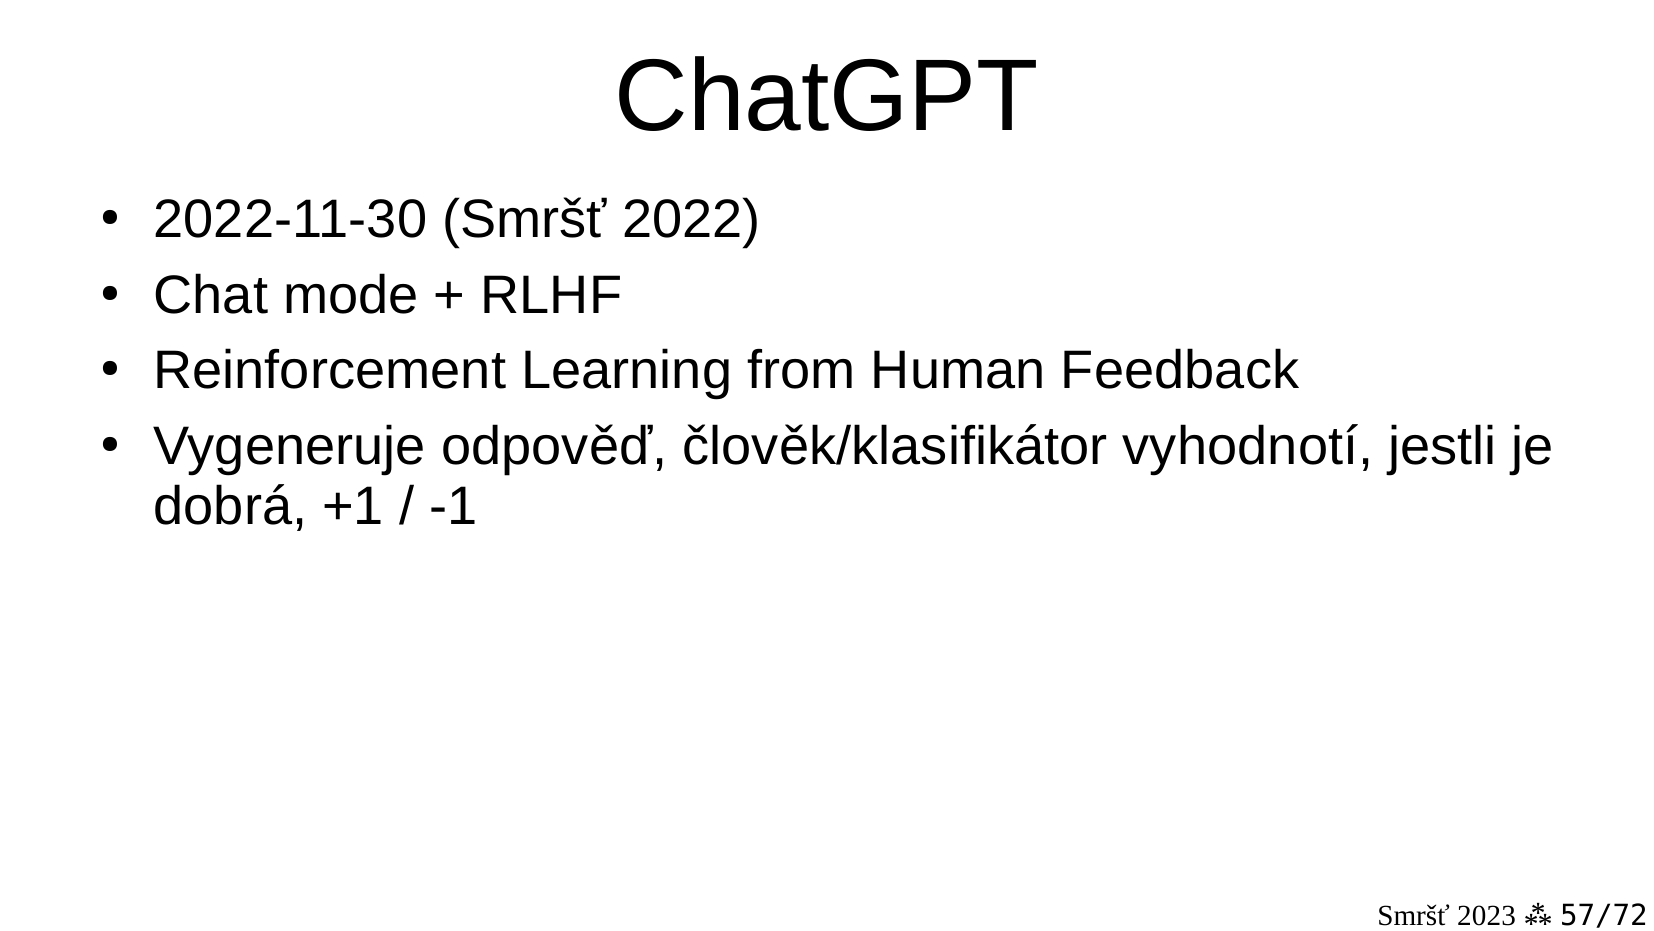

# ChatGPT
2022-11-30 (Smršť 2022)
Chat mode + RLHF
Reinforcement Learning from Human Feedback
Vygeneruje odpověď, člověk/klasifikátor vyhodnotí, jestli je dobrá, +1 / -1
57